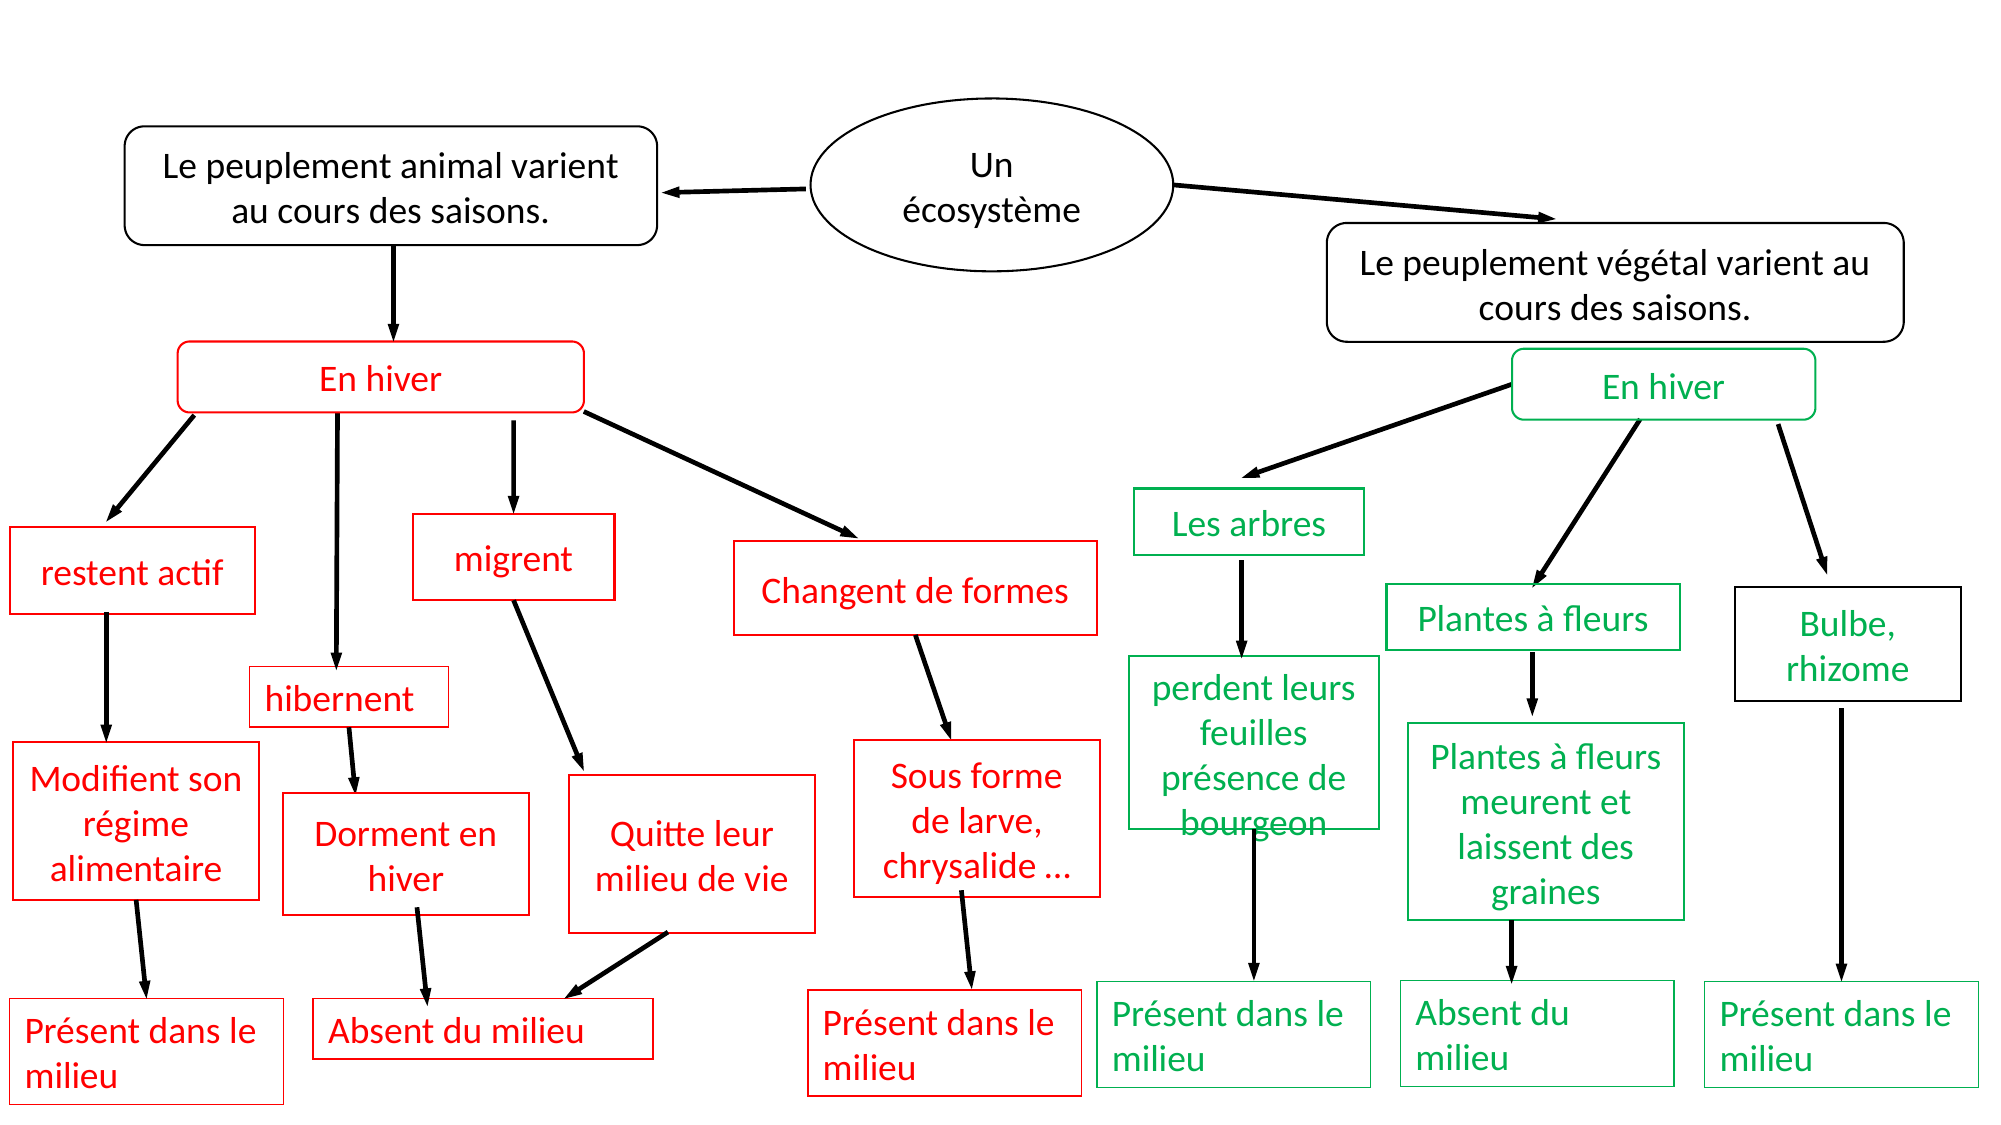

Un écosystème
Le peuplement animal varient au cours des saisons.
Le peuplement végétal varient au cours des saisons.
En hiver
En hiver
Les arbres
migrent
restent actif
Changent de formes
Plantes à fleurs
Bulbe, rhizome
perdent leurs feuilles présence de bourgeon
hibernent
Plantes à fleurs meurent et laissent des graines
Sous forme de larve, chrysalide …
Modifient son régime alimentaire
Quitte leur milieu de vie
Dorment en hiver
Absent du milieu
Présent dans le milieu
Présent dans le milieu
Présent dans le milieu
Présent dans le milieu
Absent du milieu